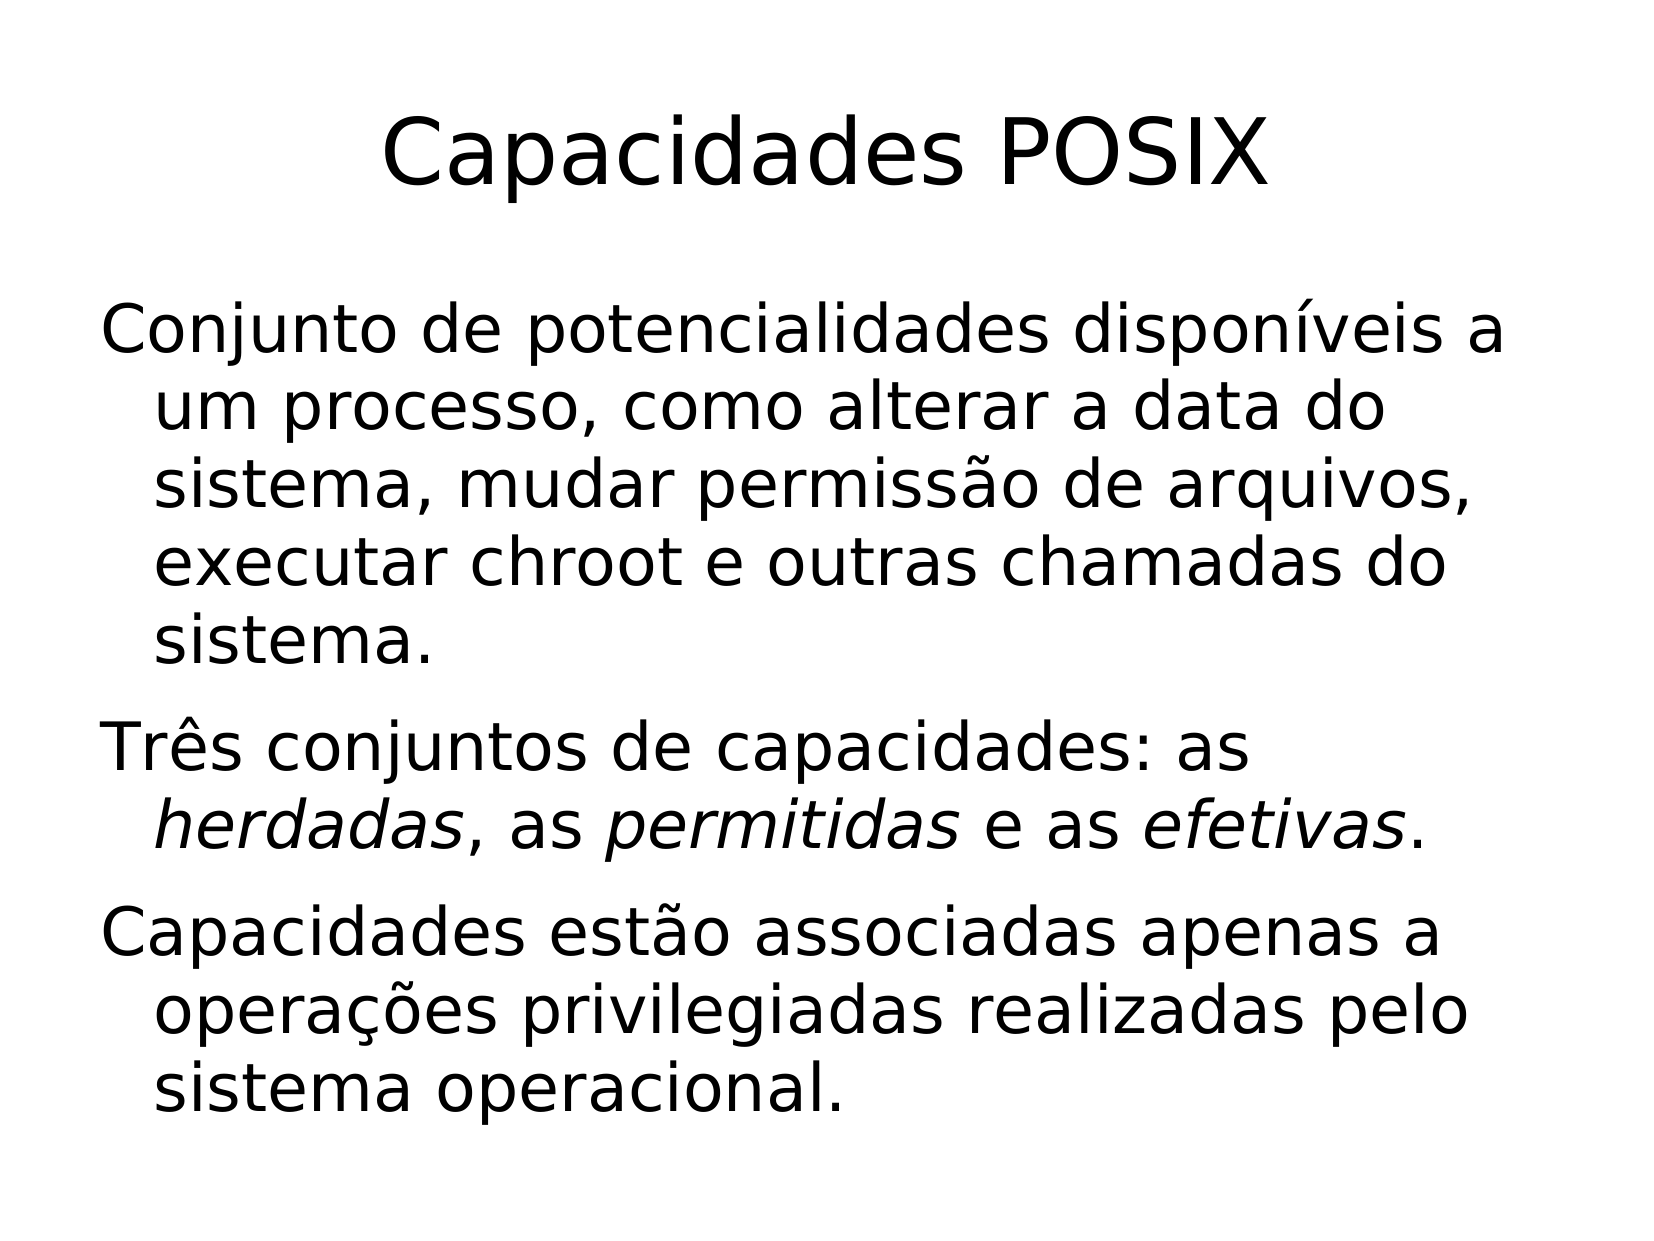

# Capacidades POSIX
Conjunto de potencialidades disponíveis a um processo, como alterar a data do sistema, mudar permissão de arquivos, executar chroot e outras chamadas do sistema.
Três conjuntos de capacidades: as herdadas, as permitidas e as efetivas.
Capacidades estão associadas apenas a operações privilegiadas realizadas pelo sistema operacional.